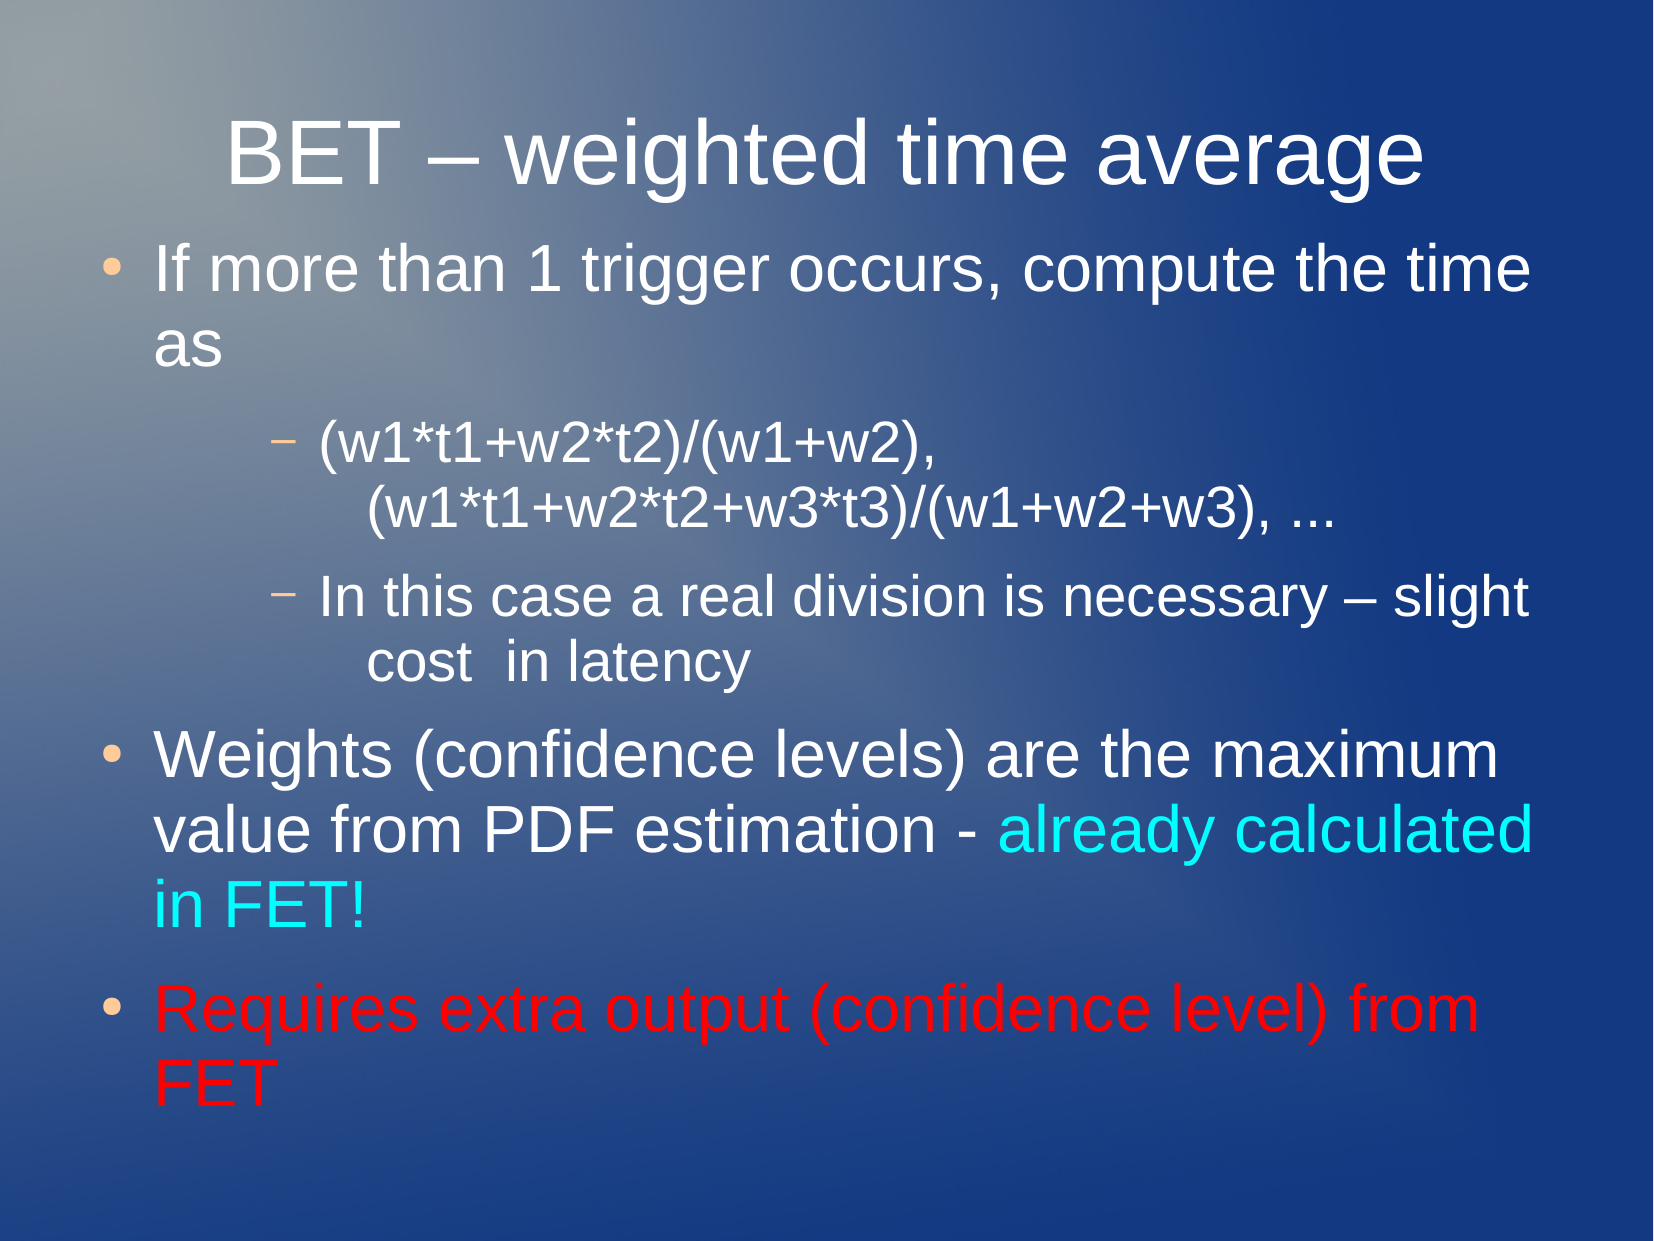

# BET – weighted time average
If more than 1 trigger occurs, compute the time as
(w1*t1+w2*t2)/(w1+w2), (w1*t1+w2*t2+w3*t3)/(w1+w2+w3), ...
In this case a real division is necessary – slight cost in latency
Weights (confidence levels) are the maximum value from PDF estimation - already calculated in FET!
Requires extra output (confidence level) from FET